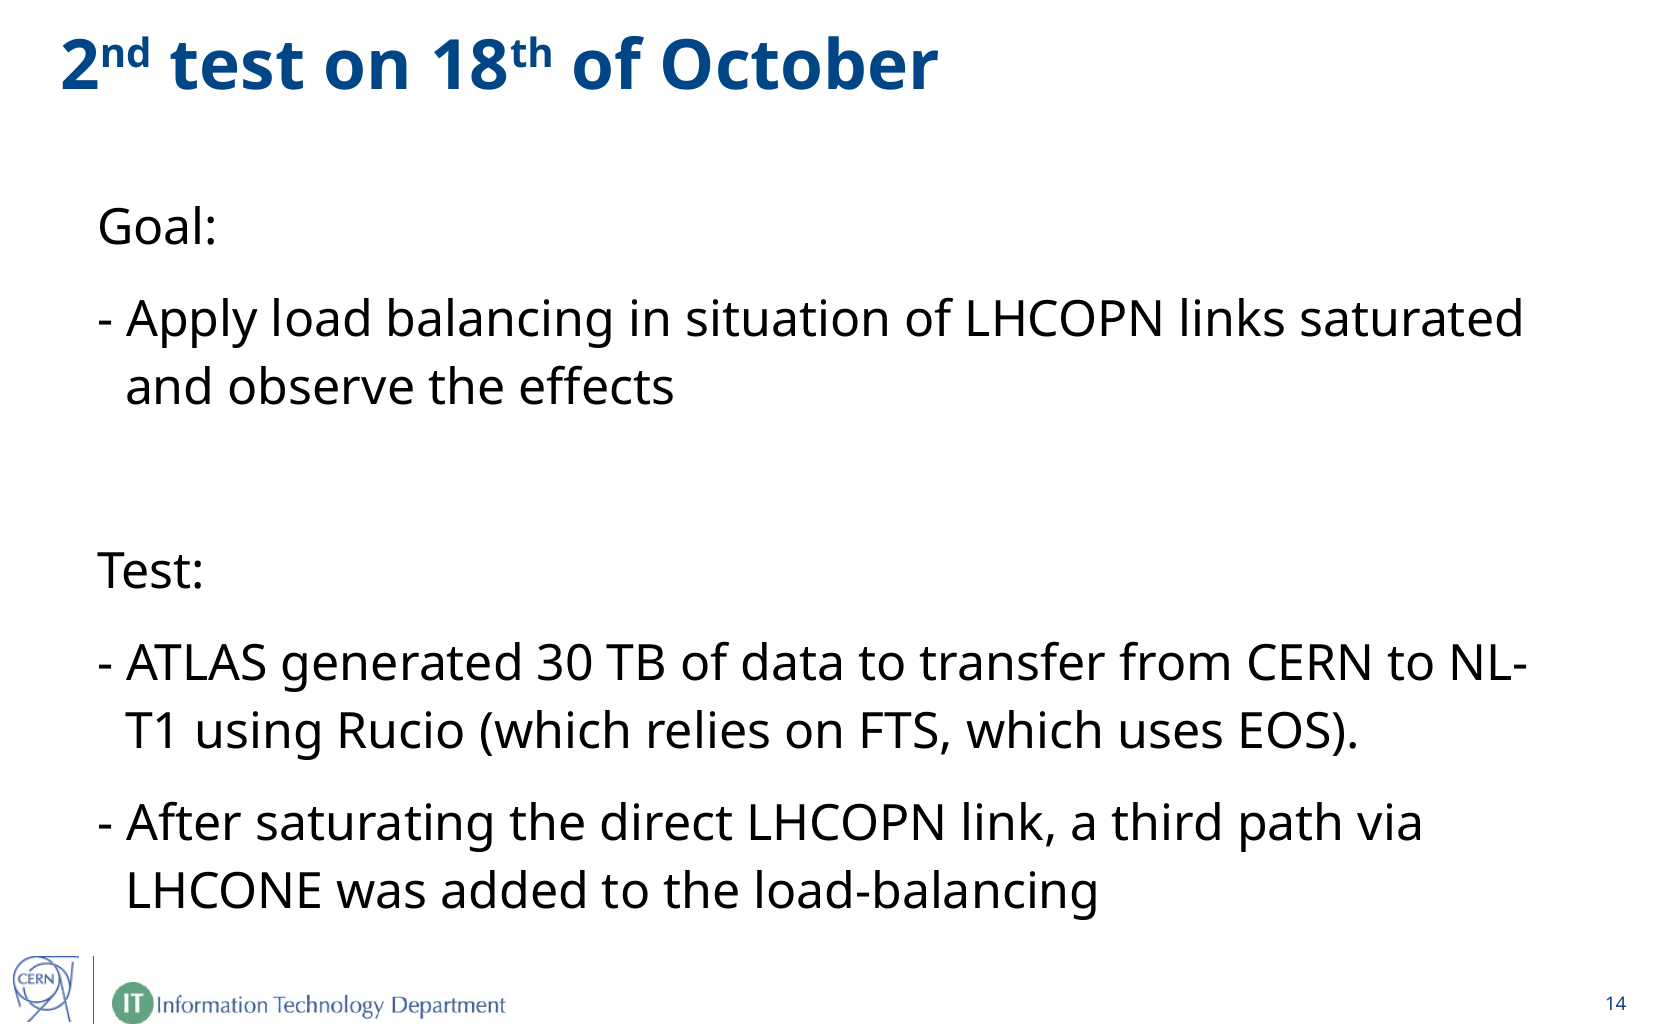

# 2nd test on 18th of October
Goal:
- Apply load balancing in situation of LHCOPN links saturated and observe the effects
Test:
- ATLAS generated 30 TB of data to transfer from CERN to NL-T1 using Rucio (which relies on FTS, which uses EOS).
- After saturating the direct LHCOPN link, a third path via LHCONE was added to the load-balancing